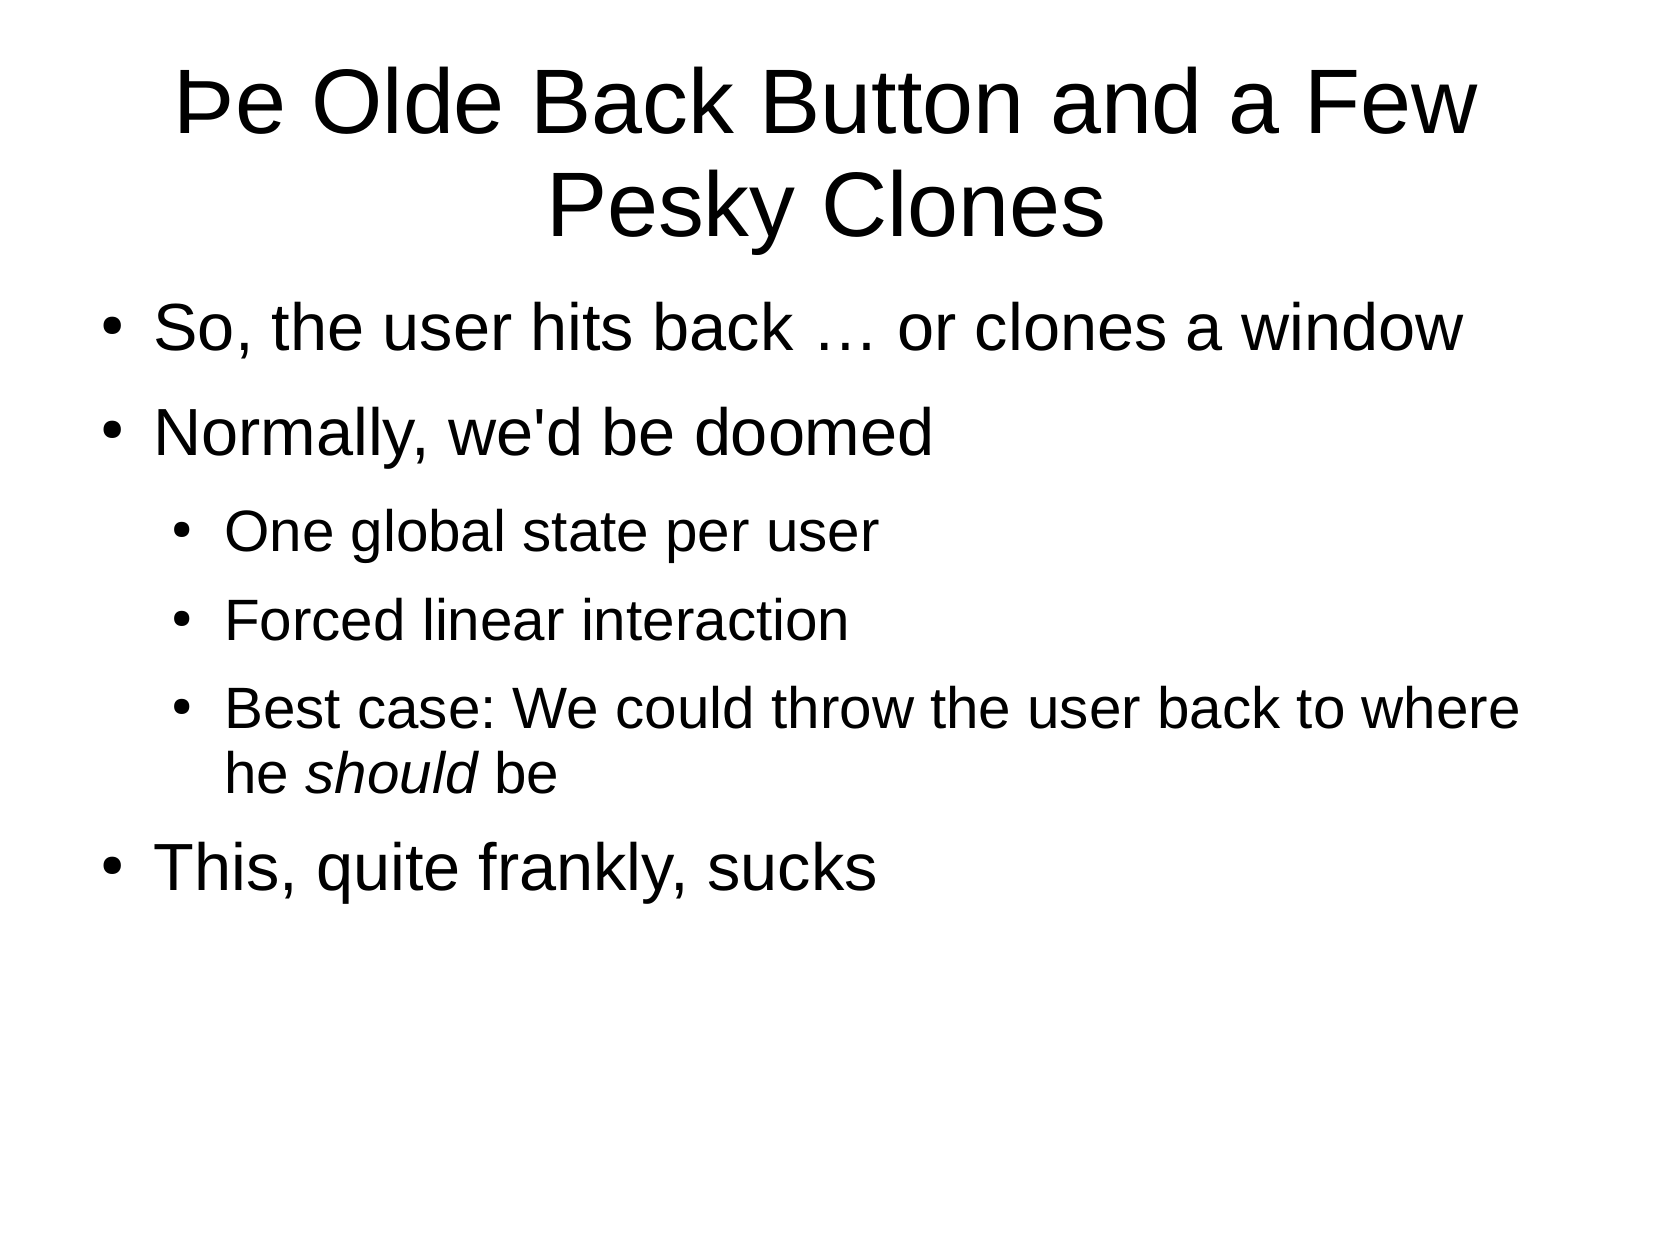

# Þe Olde Back Button and a Few Pesky Clones
So, the user hits back … or clones a window
Normally, we'd be doomed
One global state per user
Forced linear interaction
Best case: We could throw the user back to where he should be
This, quite frankly, sucks